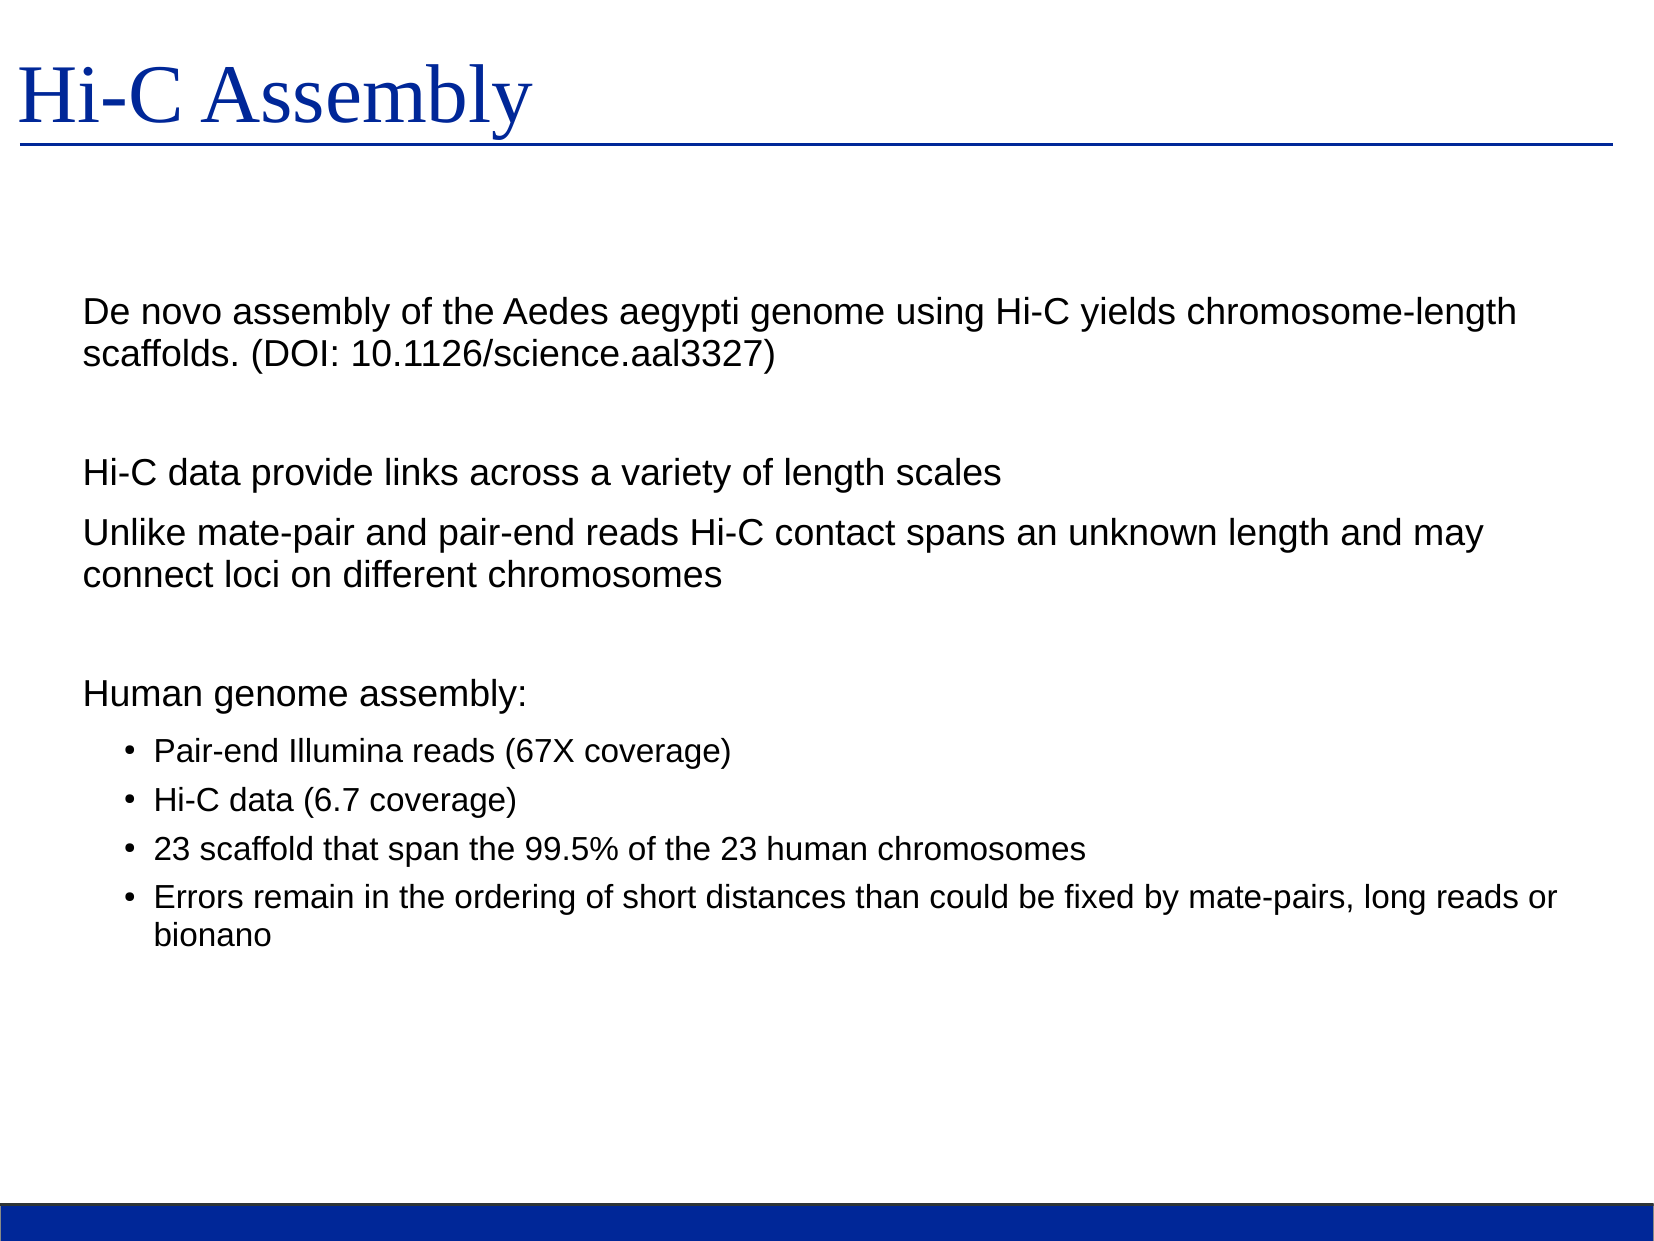

# Hi-C Assembly
De novo assembly of the Aedes aegypti genome using Hi-C yields chromosome-length scaffolds. (DOI: 10.1126/science.aal3327)
Hi-C data provide links across a variety of length scales
Unlike mate-pair and pair-end reads Hi-C contact spans an unknown length and may connect loci on different chromosomes
Human genome assembly:
Pair-end Illumina reads (67X coverage)
Hi-C data (6.7 coverage)
23 scaffold that span the 99.5% of the 23 human chromosomes
Errors remain in the ordering of short distances than could be fixed by mate-pairs, long reads or bionano